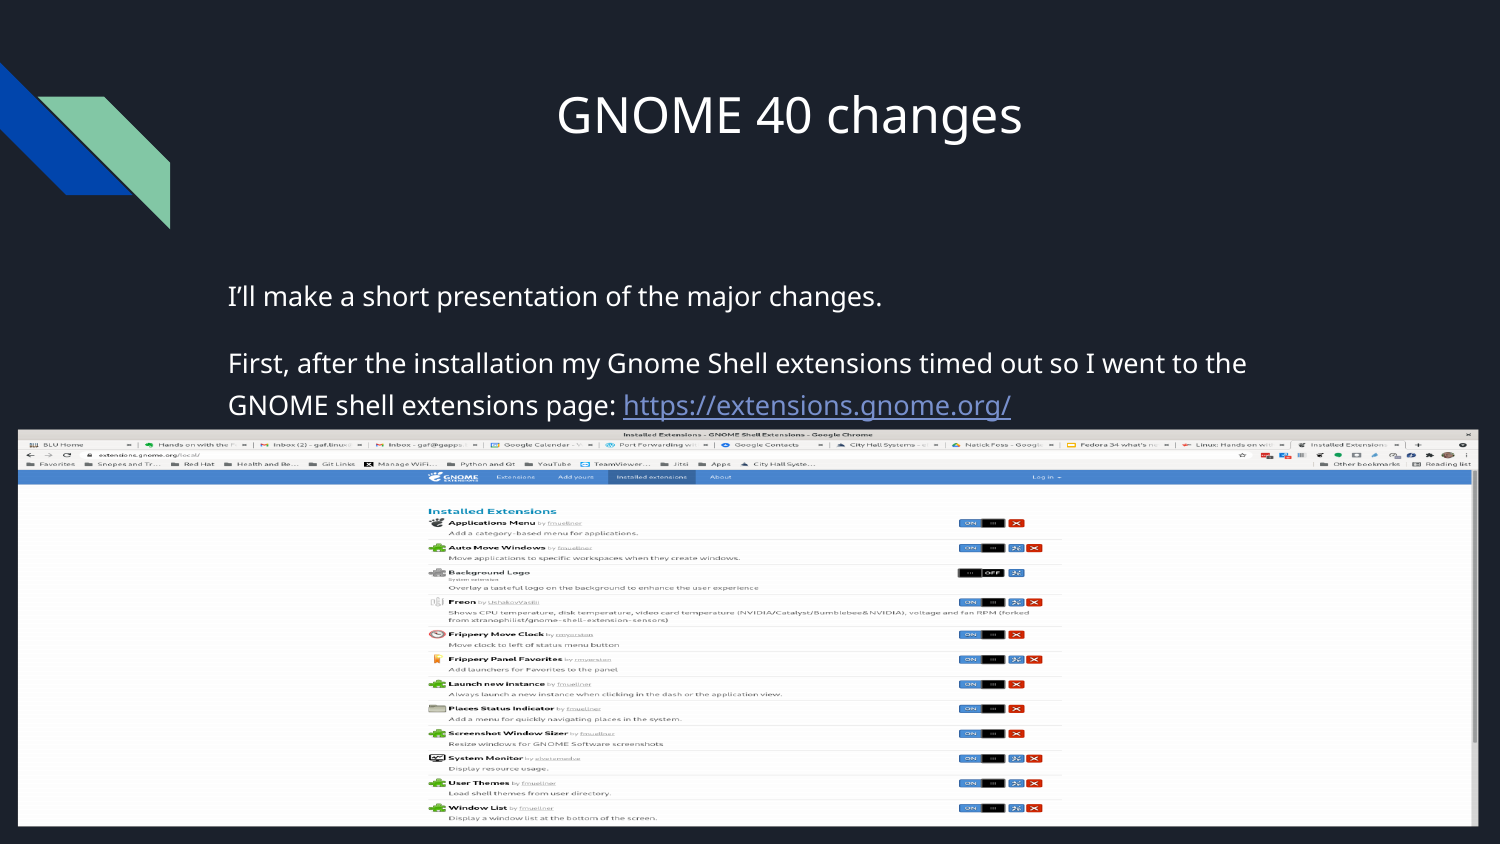

# GNOME 40 changes
I’ll make a short presentation of the major changes.
First, after the installation my Gnome Shell extensions timed out so I went to the GNOME shell extensions page: https://extensions.gnome.org/